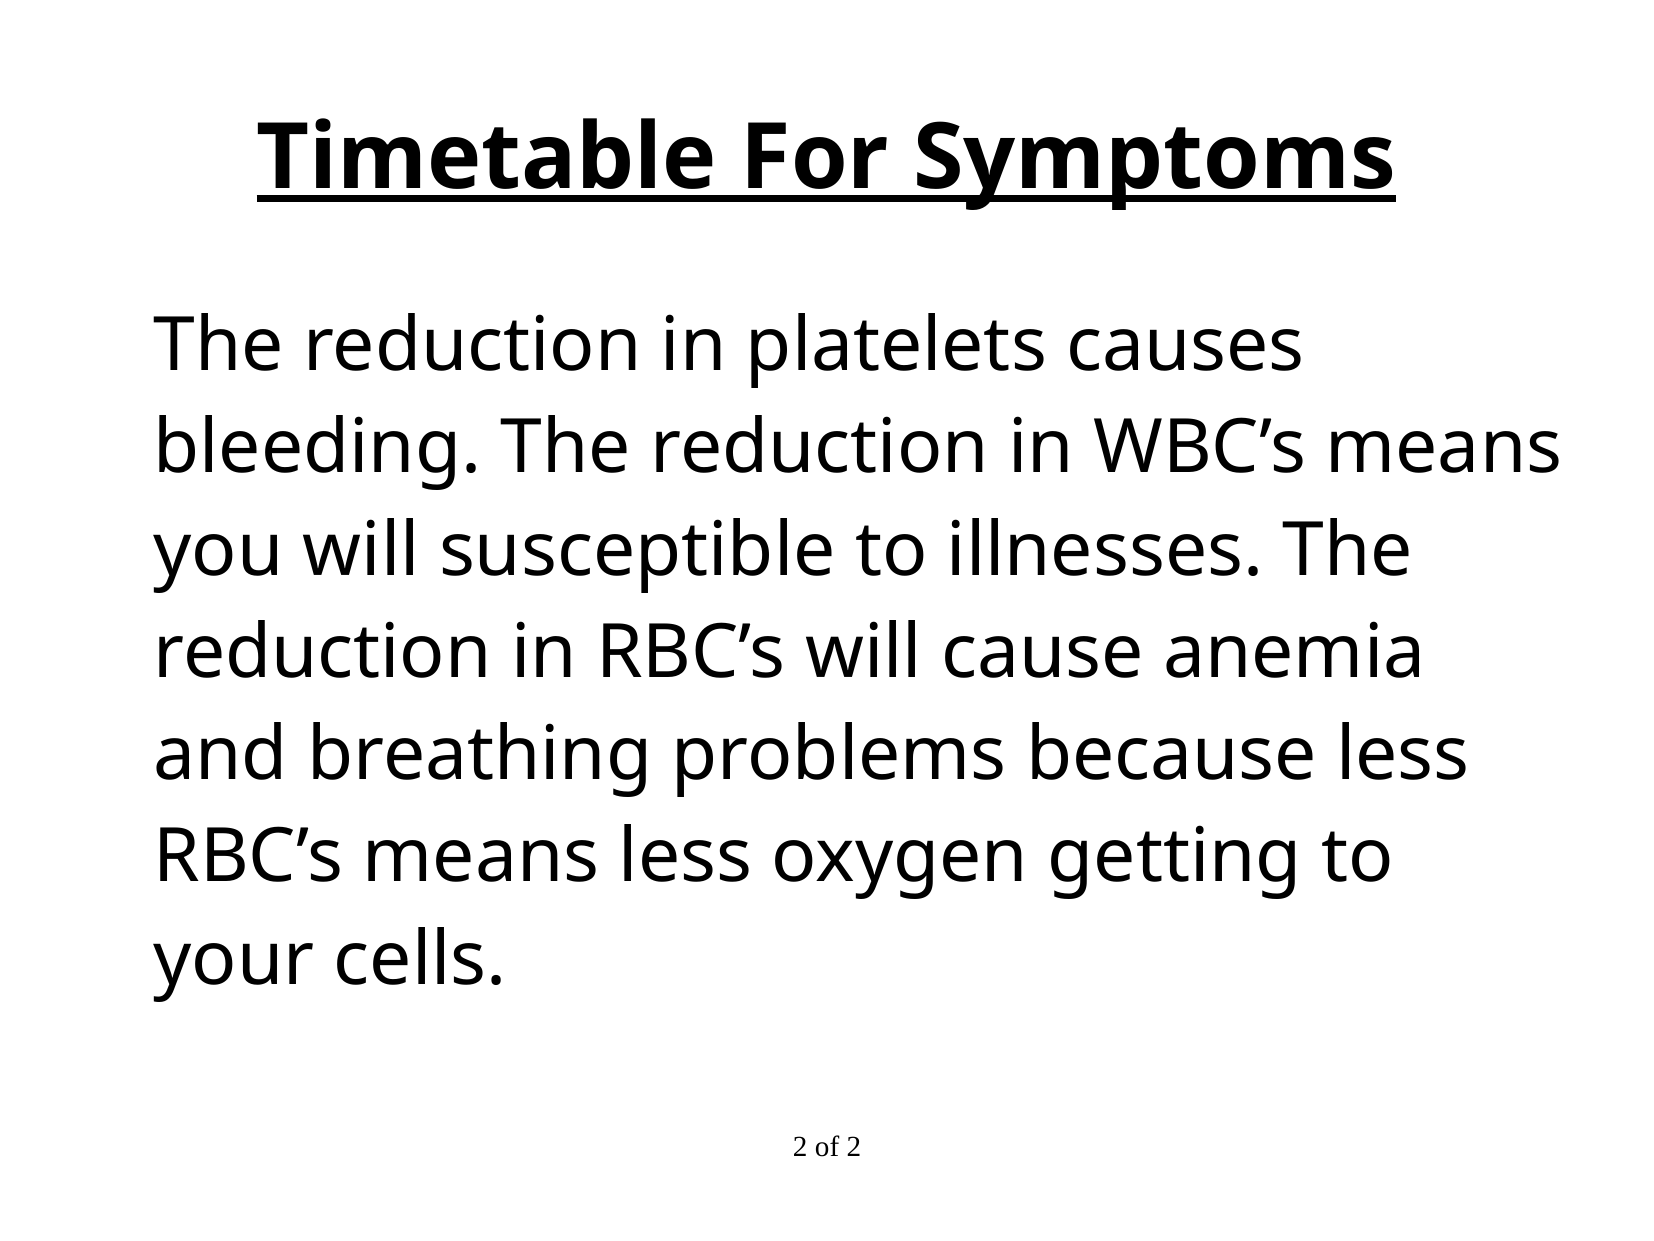

# Timetable For Symptoms
The reduction in platelets causes bleeding. The reduction in WBC’s means you will susceptible to illnesses. The reduction in RBC’s will cause anemia and breathing problems because less RBC’s means less oxygen getting to your cells.
2 of 2